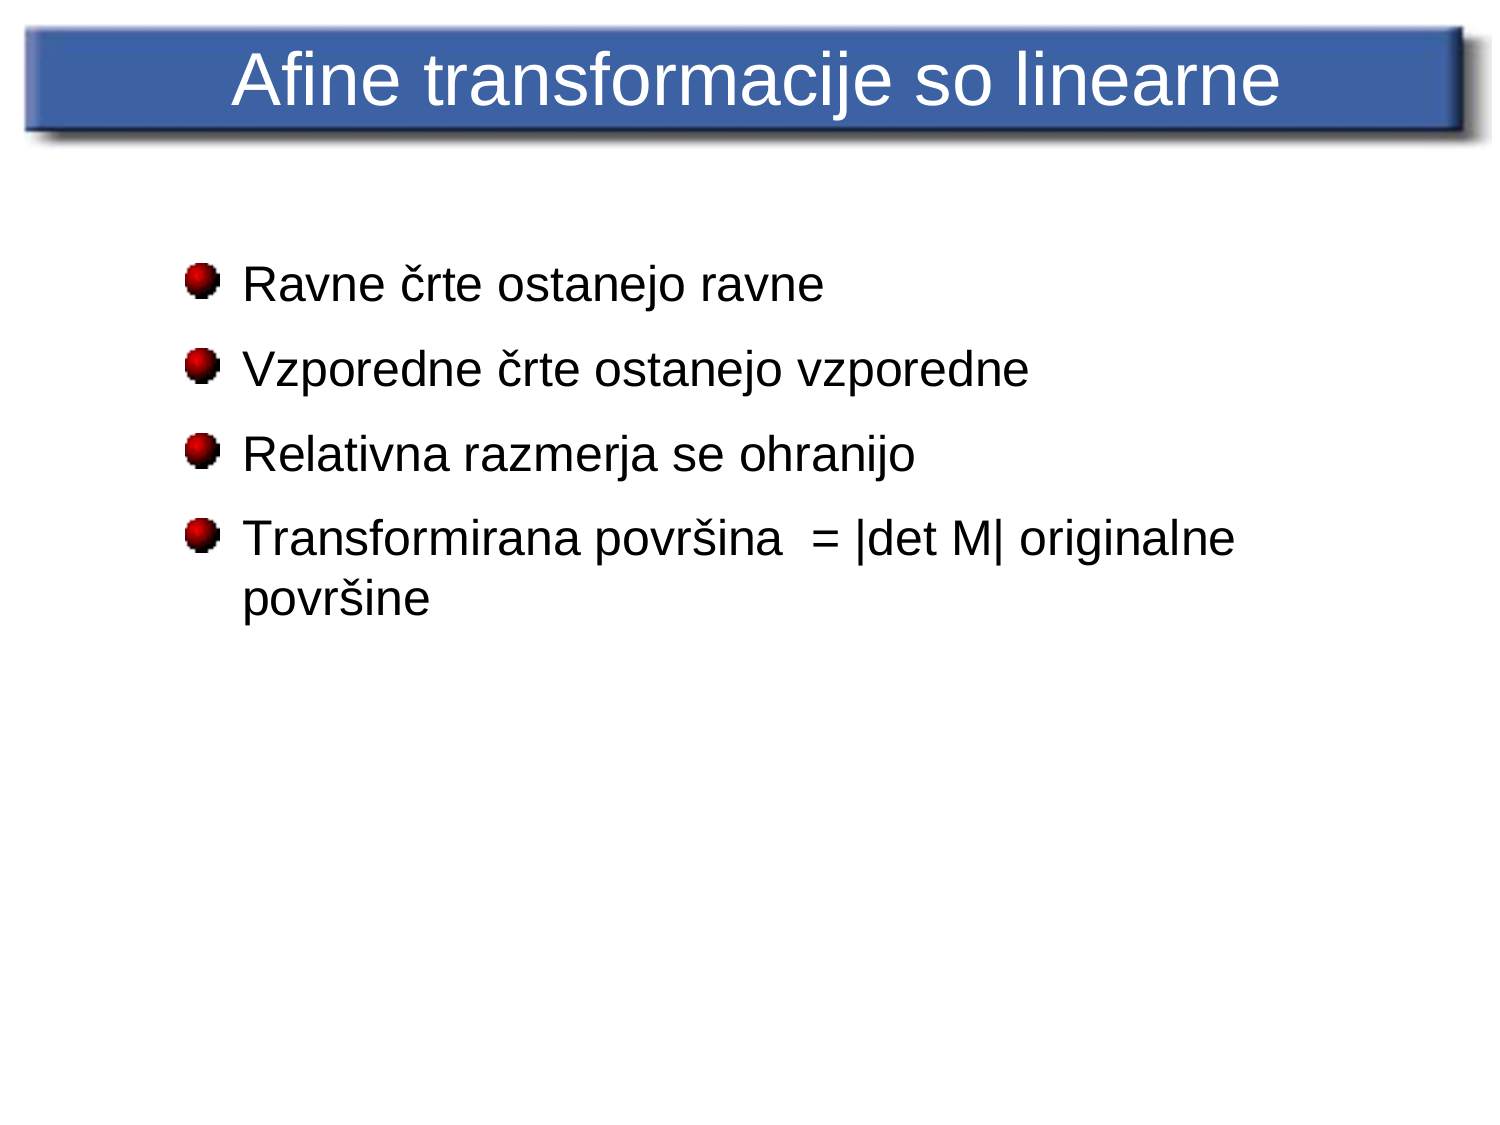

# Afine transformacije so linearne
Ravne črte ostanejo ravne
Vzporedne črte ostanejo vzporedne
Relativna razmerja se ohranijo
Transformirana površina = |det M| originalne površine